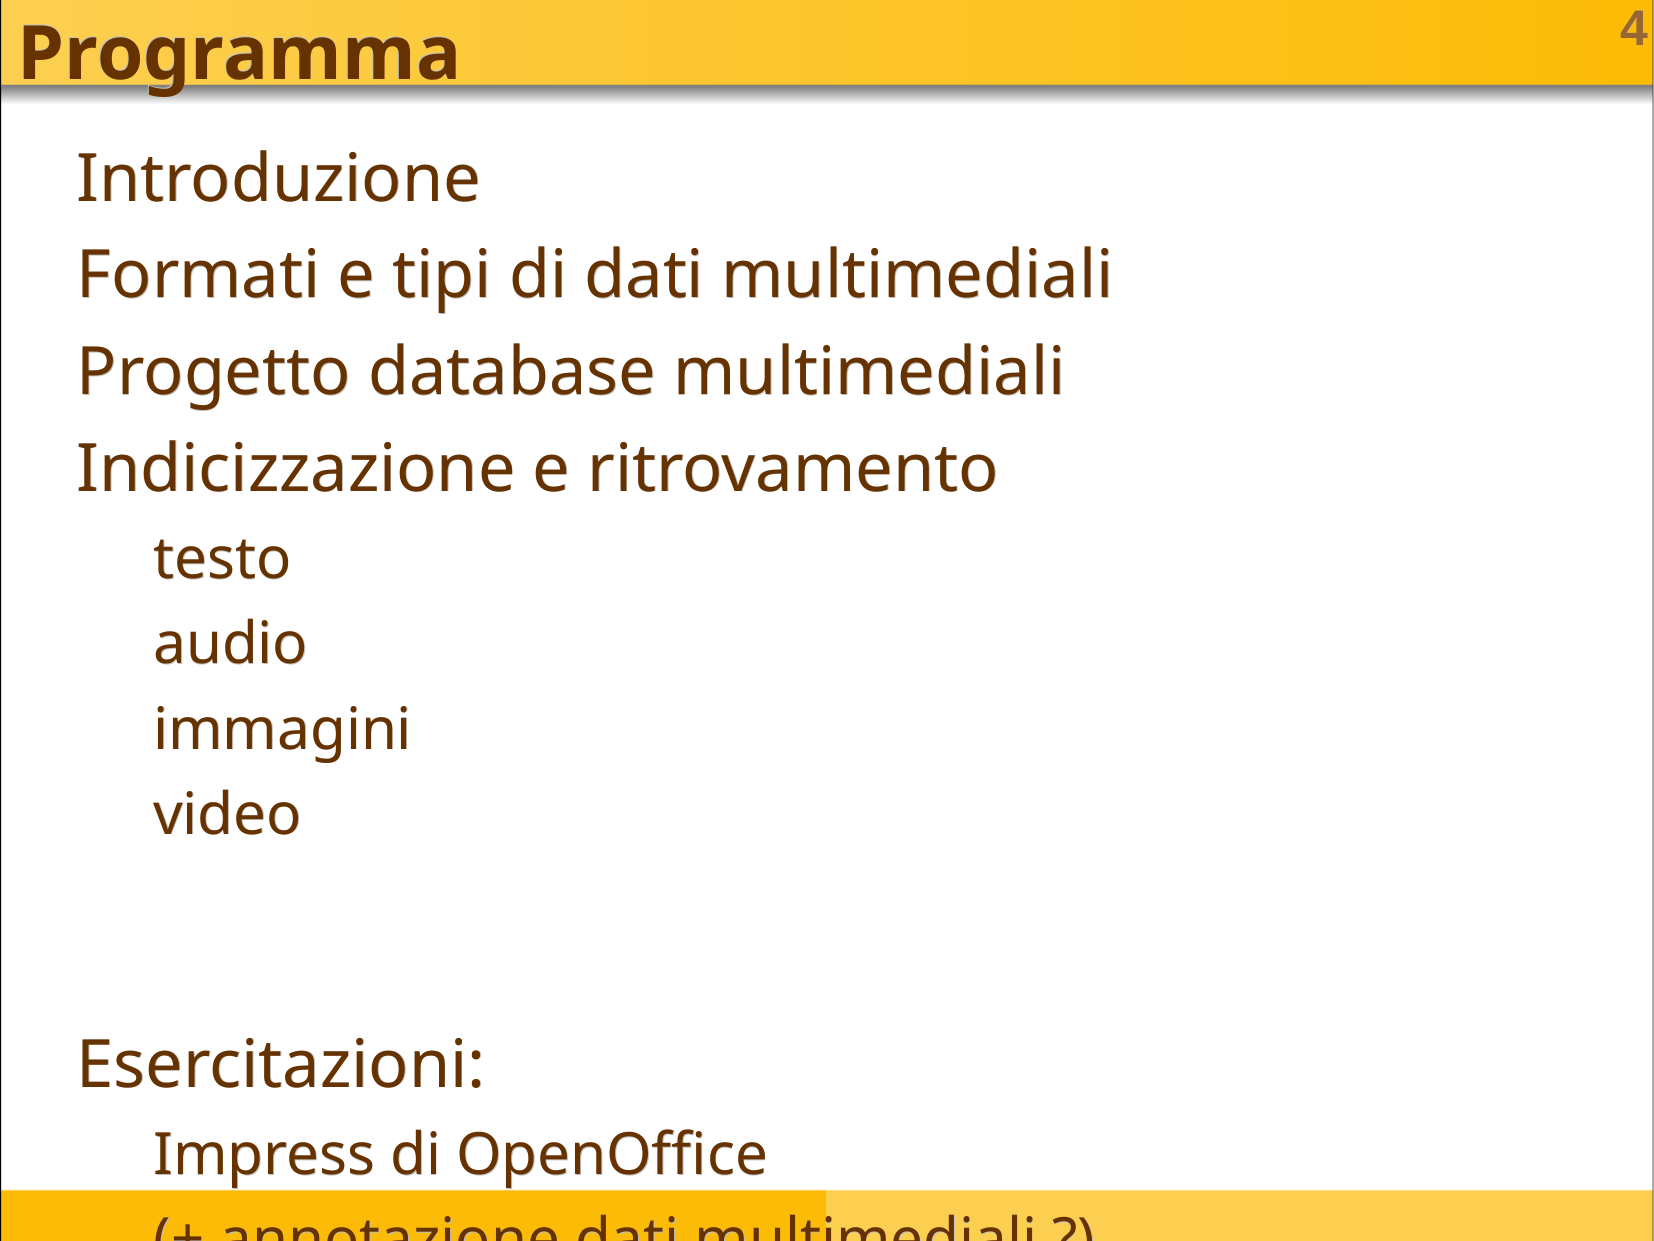

4
# Programma
Introduzione
Formati e tipi di dati multimediali
Progetto database multimediali
Indicizzazione e ritrovamento
testo
audio
immagini
video
Esercitazioni:
Impress di OpenOffice
(+ annotazione dati multimediali ?)